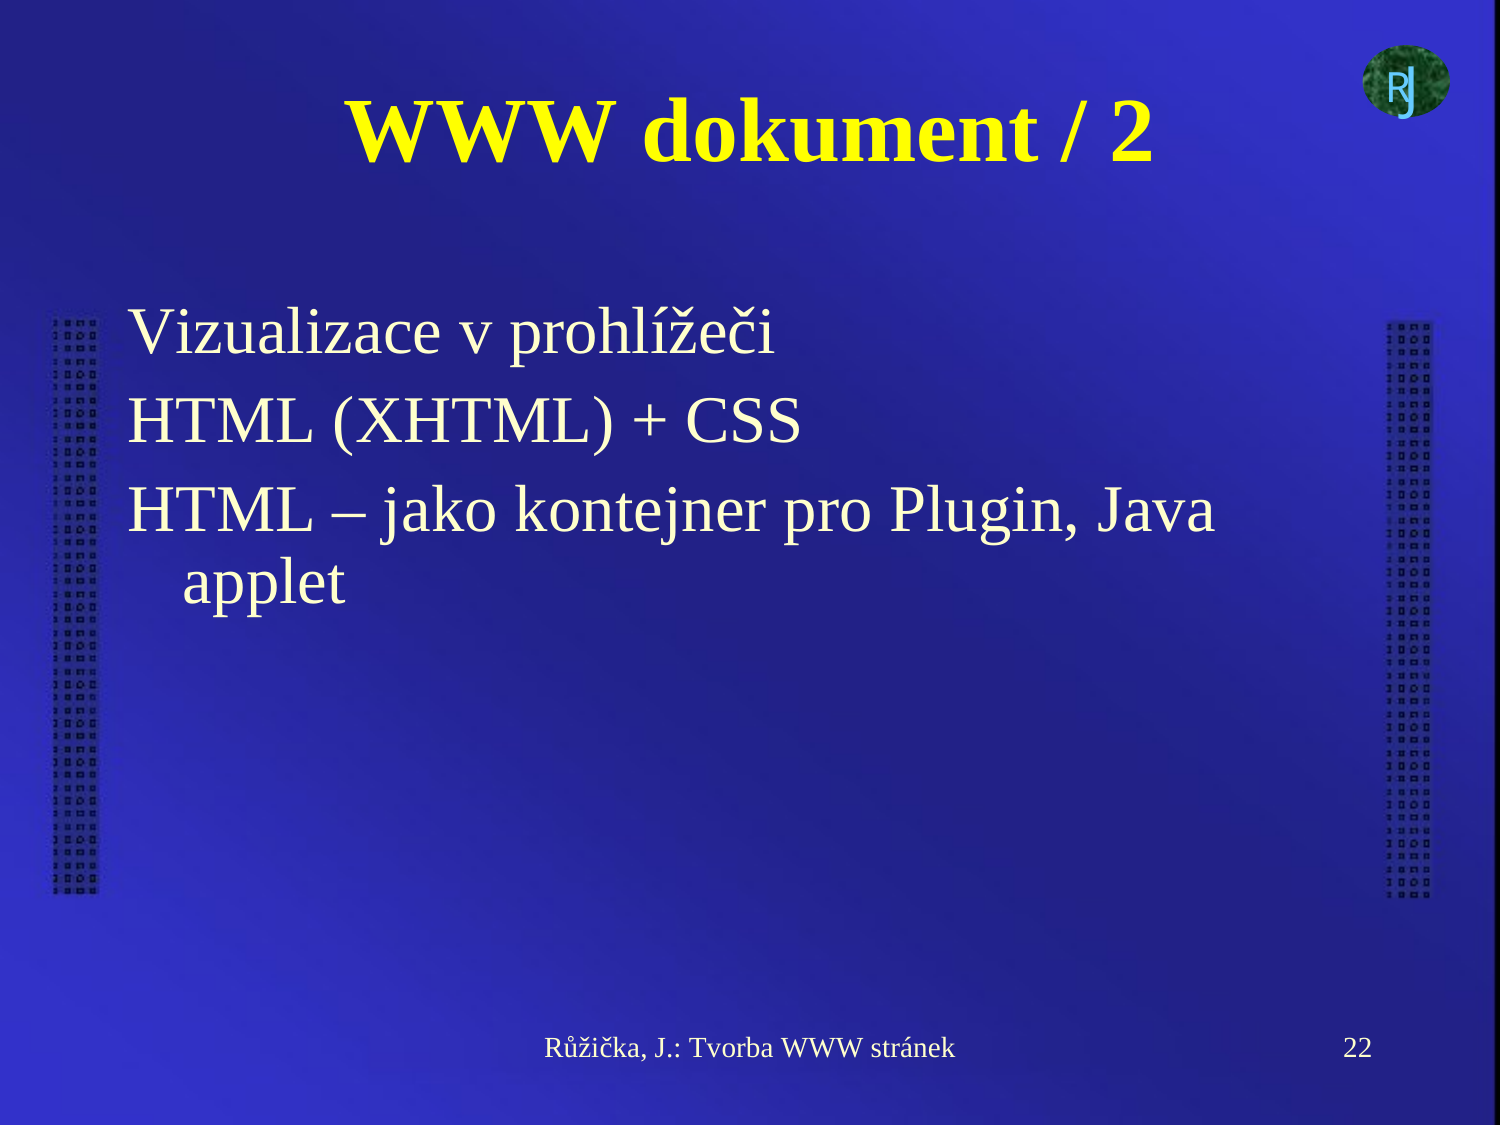

# WWW dokument / 2
J
R
Vizualizace v prohlížeči
HTML (XHTML) + CSS
HTML – jako kontejner pro Plugin, Java applet
Růžička, J.: Tvorba WWW stránek